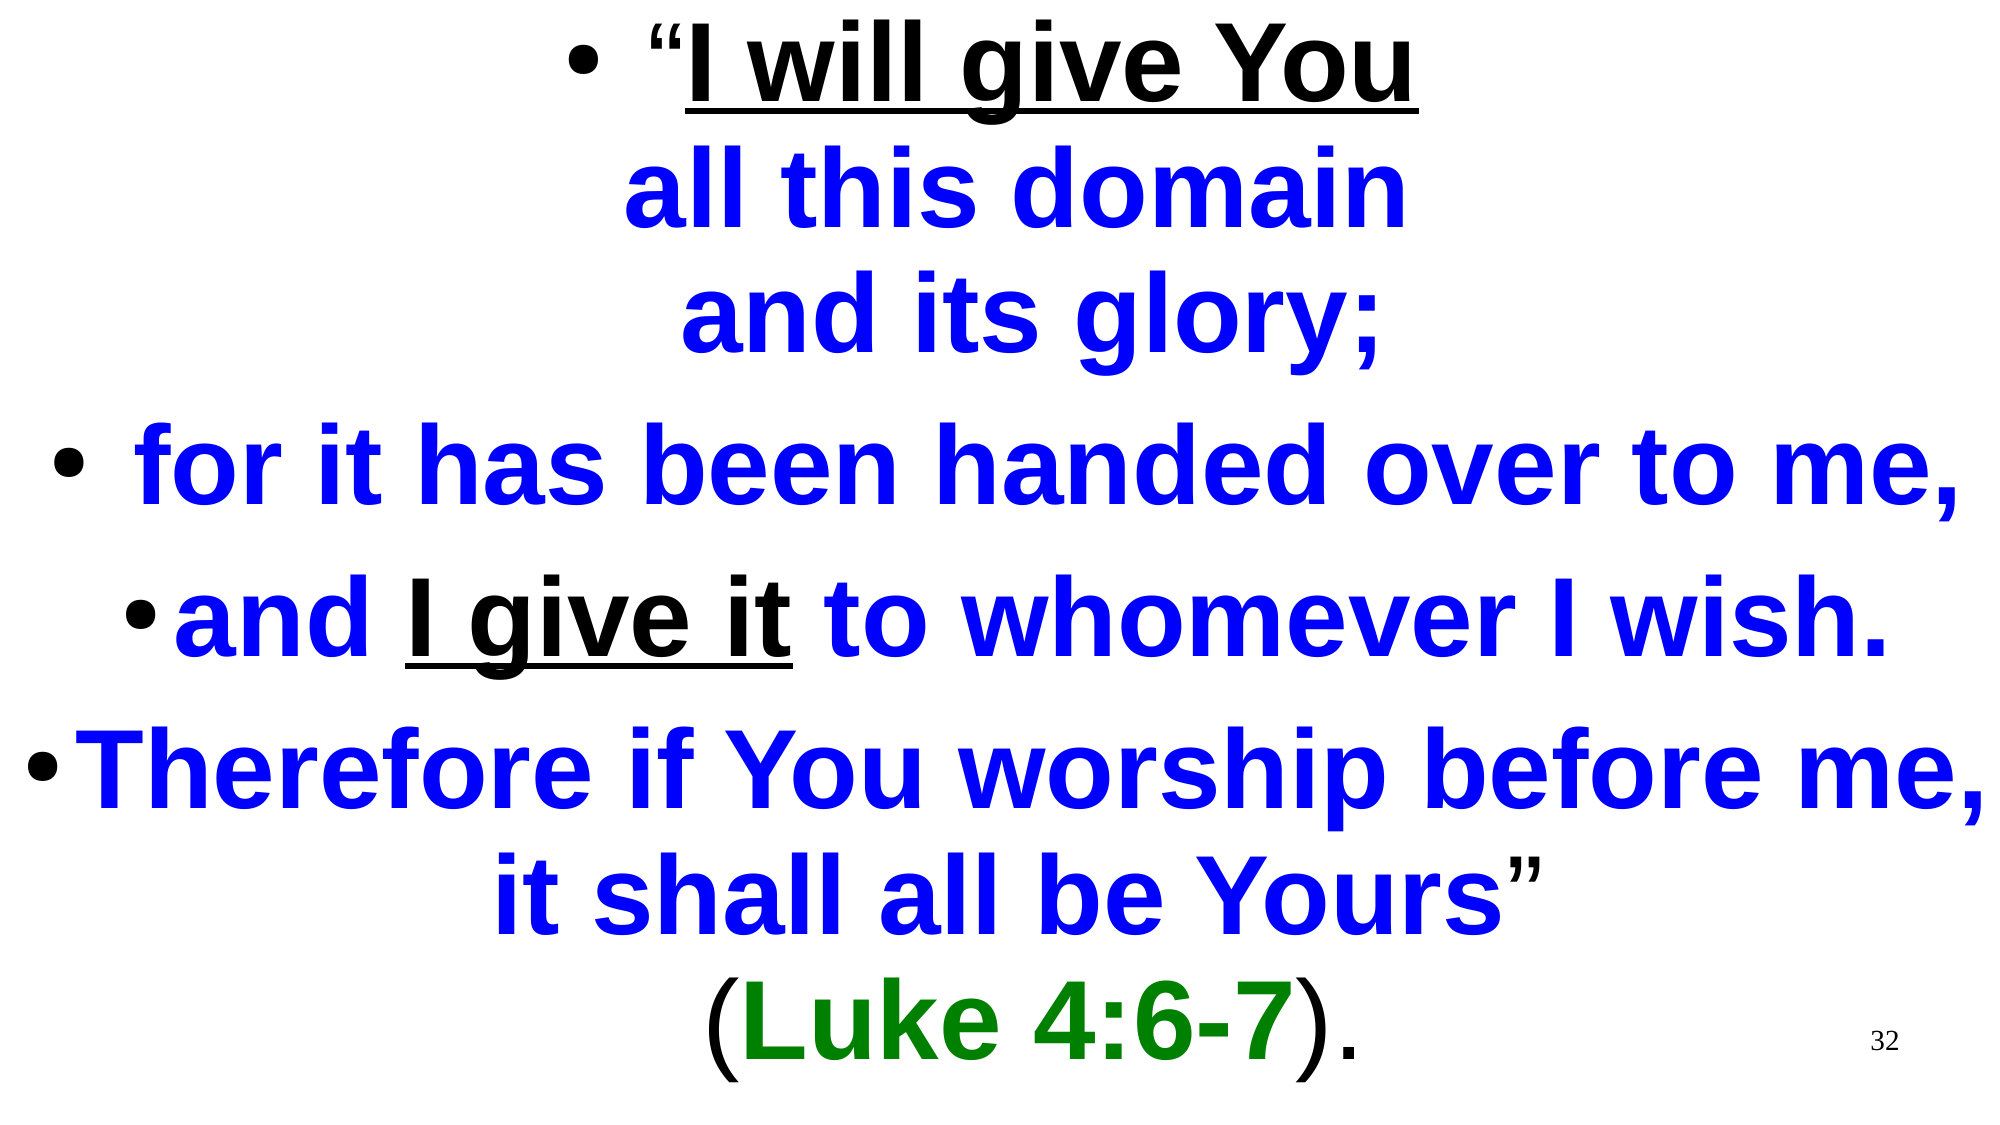

# “I will give You all this domain and its glory;
 for it has been handed over to me,
and I give it to whomever I wish.
Therefore if You worship before me, it shall all be Yours”
(Luke 4:6-7).
32